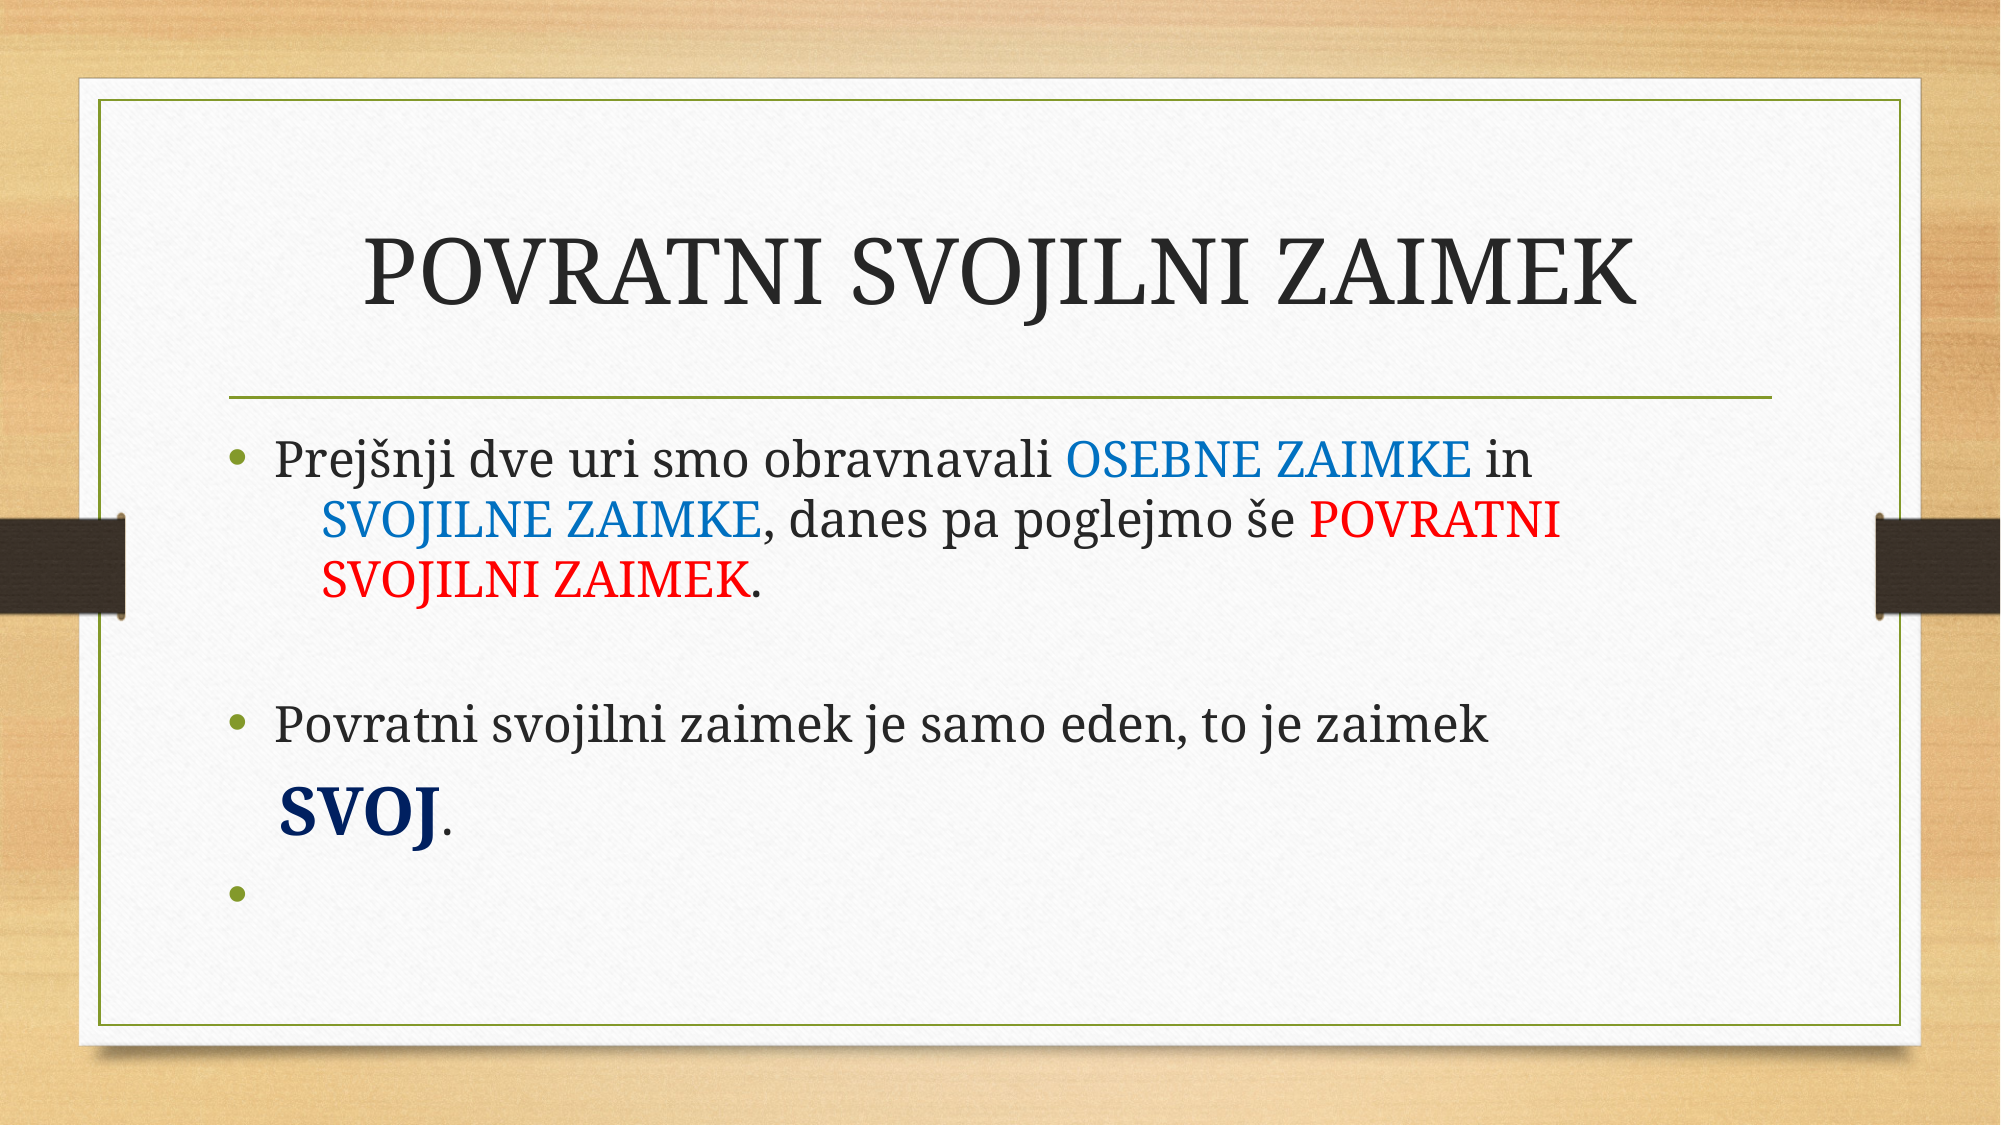

# POVRATNI SVOJILNI ZAIMEK
Prejšnji dve uri smo obravnavali OSEBNE ZAIMKE in SVOJILNE ZAIMKE, danes pa poglejmo še POVRATNI SVOJILNI ZAIMEK.
Povratni svojilni zaimek je samo eden, to je zaimek
 SVOJ.